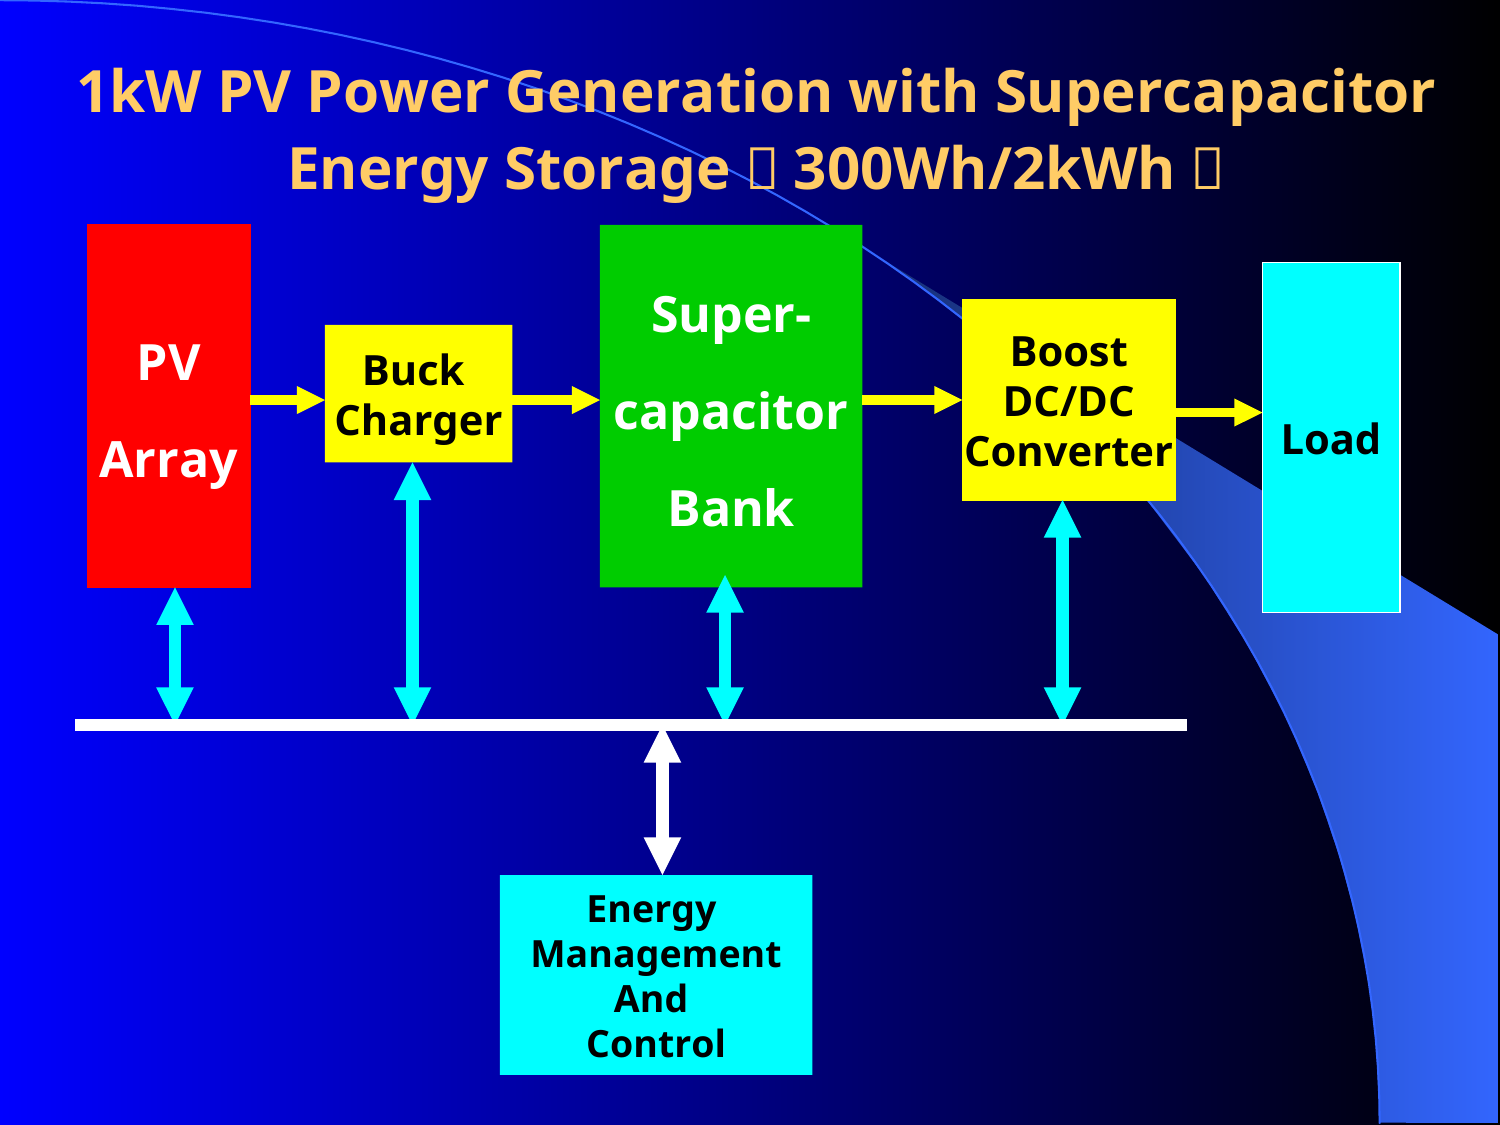

1kW PV Power Generation with Supercapacitor Energy Storage（300Wh/2kWh）
PV
Array
Super-
capacitor
Bank
Load
Boost
DC/DC
Converter
Buck
Charger
Energy
Management
And
Control